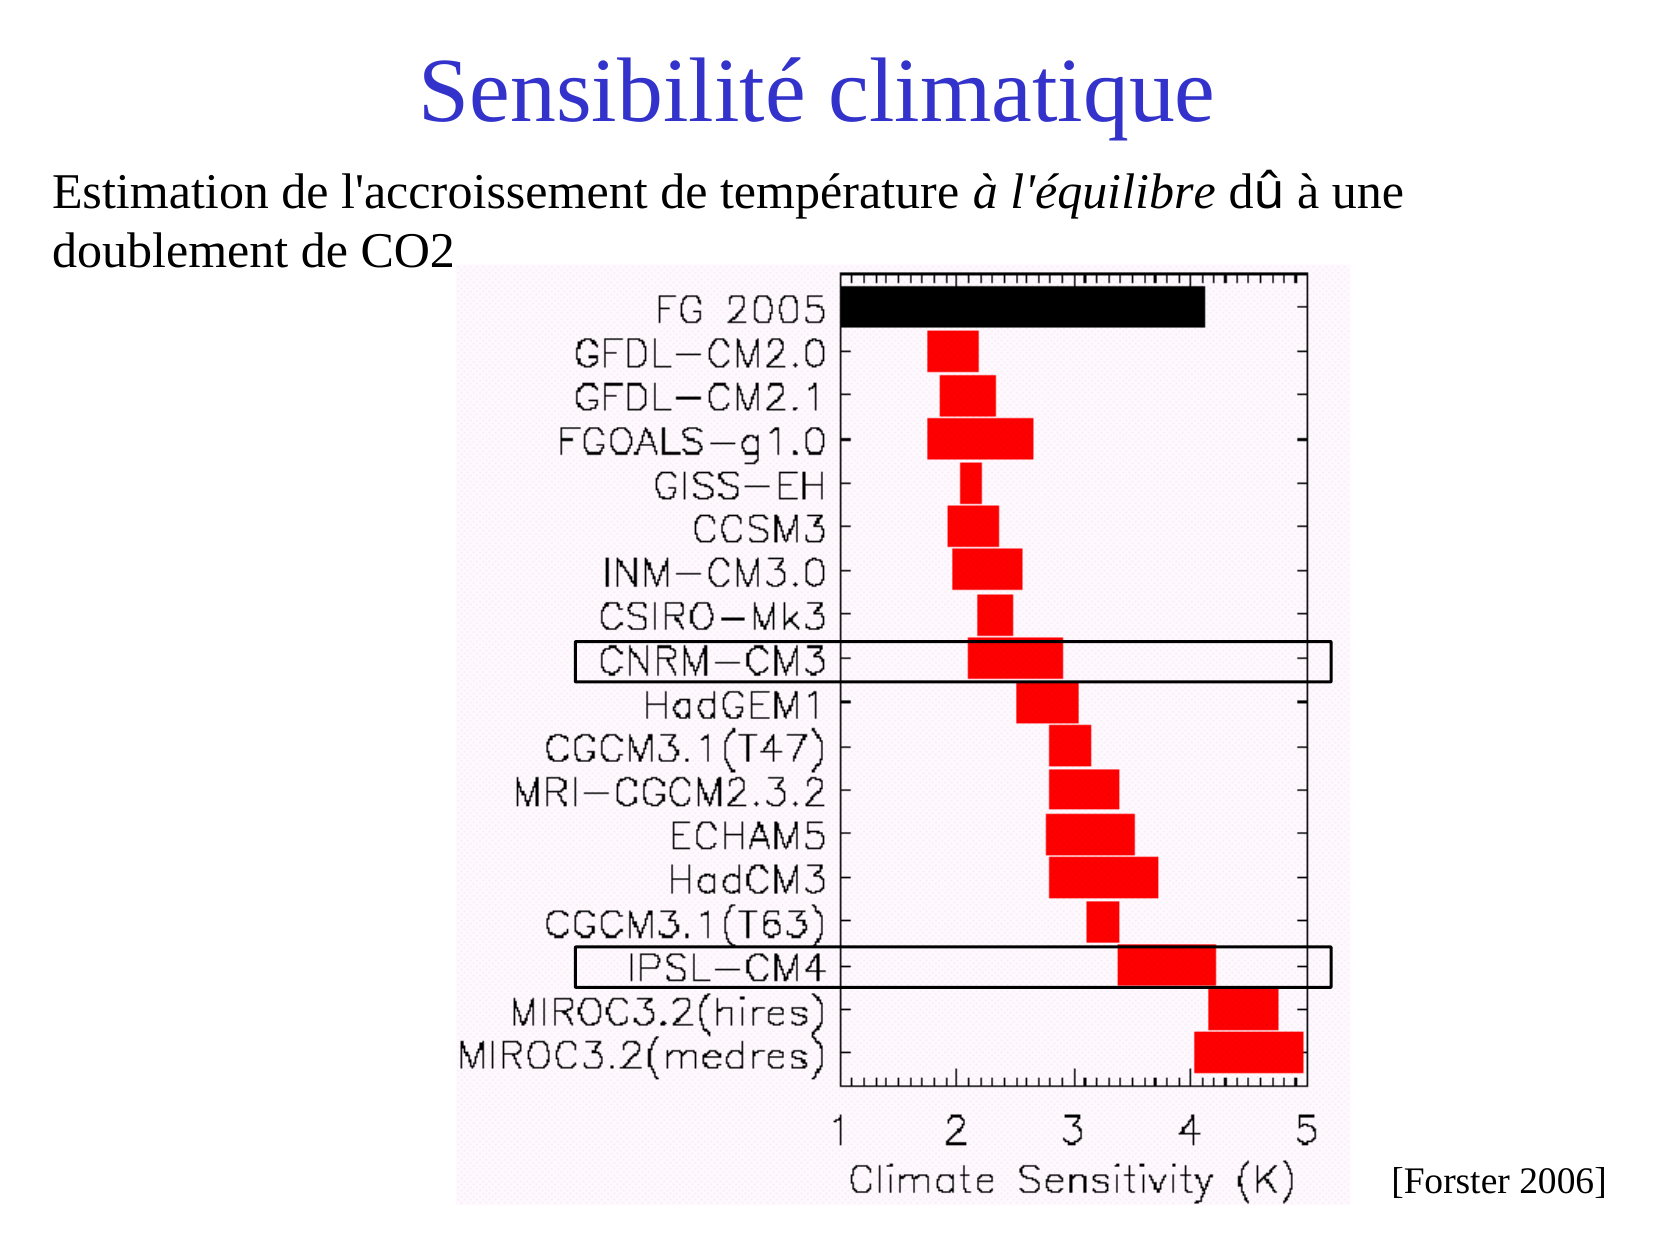

Sensibilité climatique
Estimation de l'accroissement de température à l'équilibre dû à une doublement de CO2
[Forster 2006]